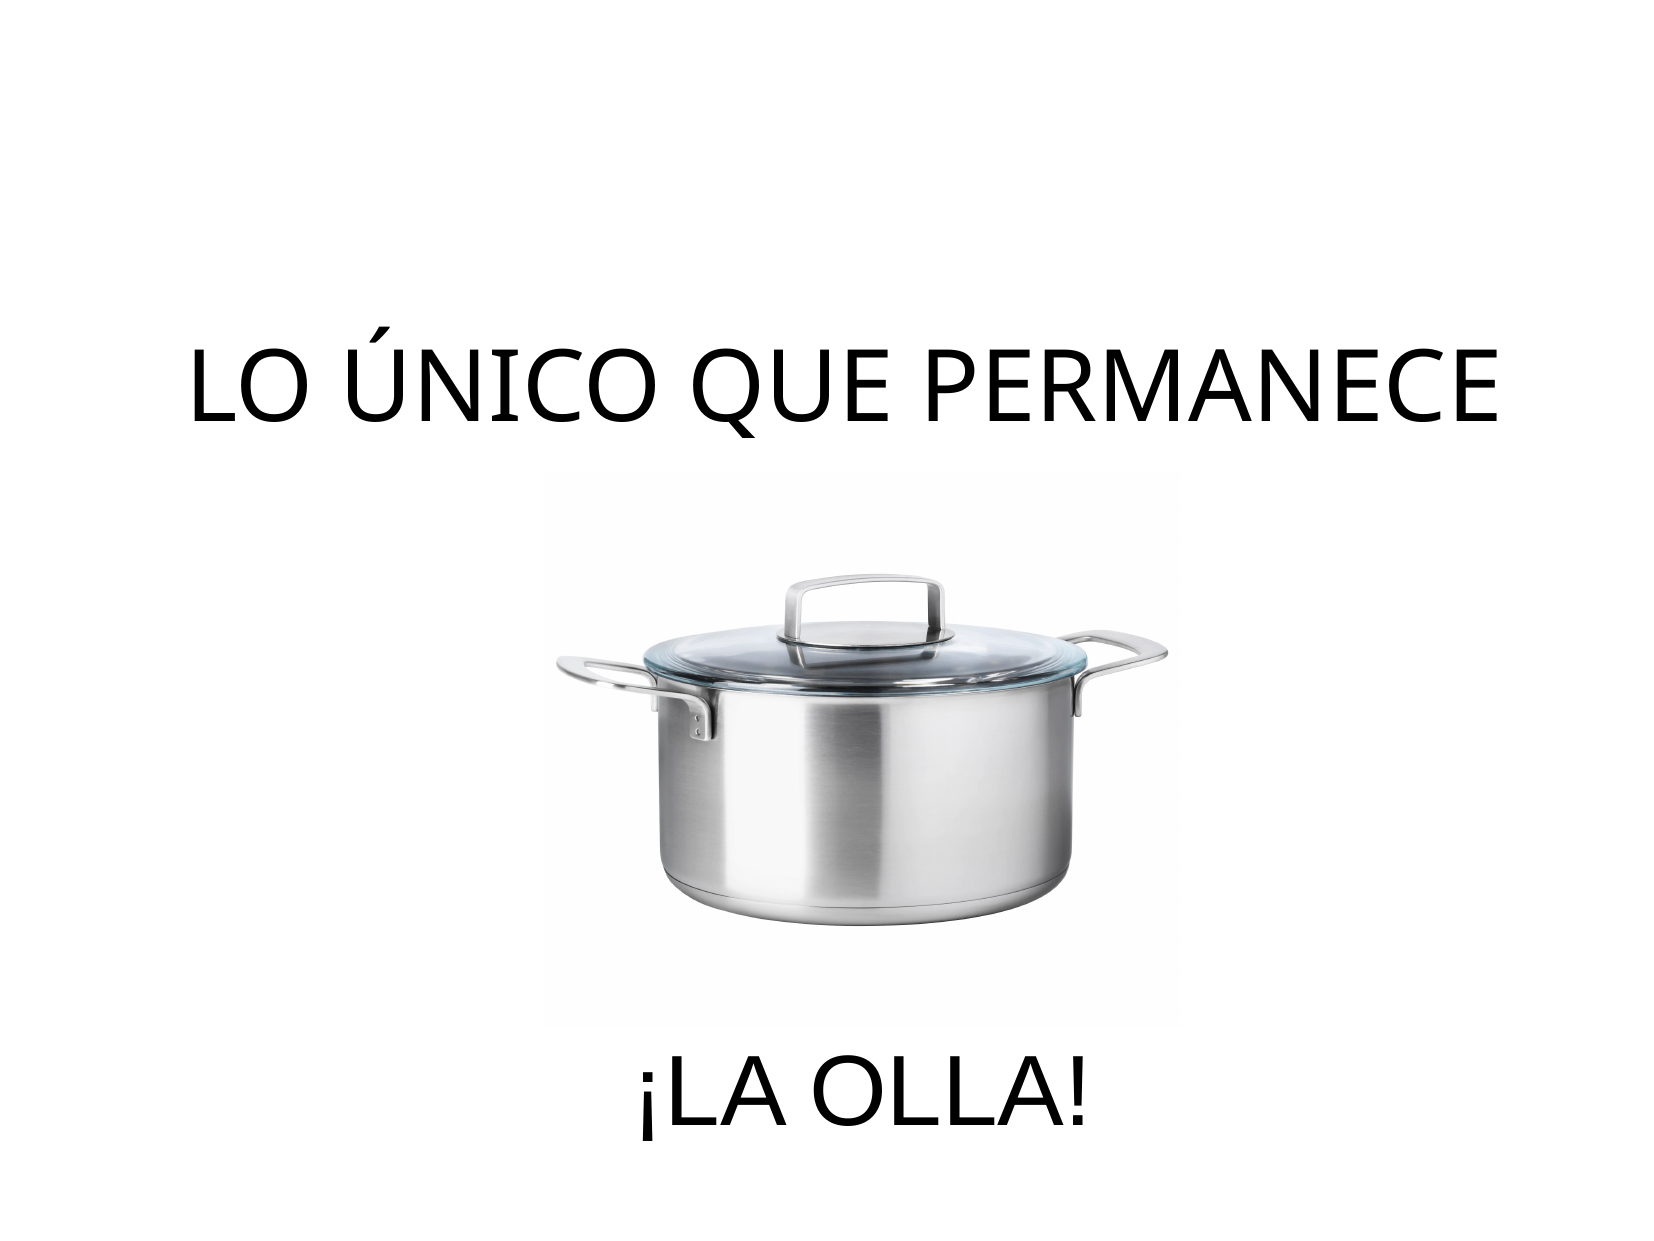

#
LO ÚNICO QUE PERMANECE ES....
¡LA OLLA!